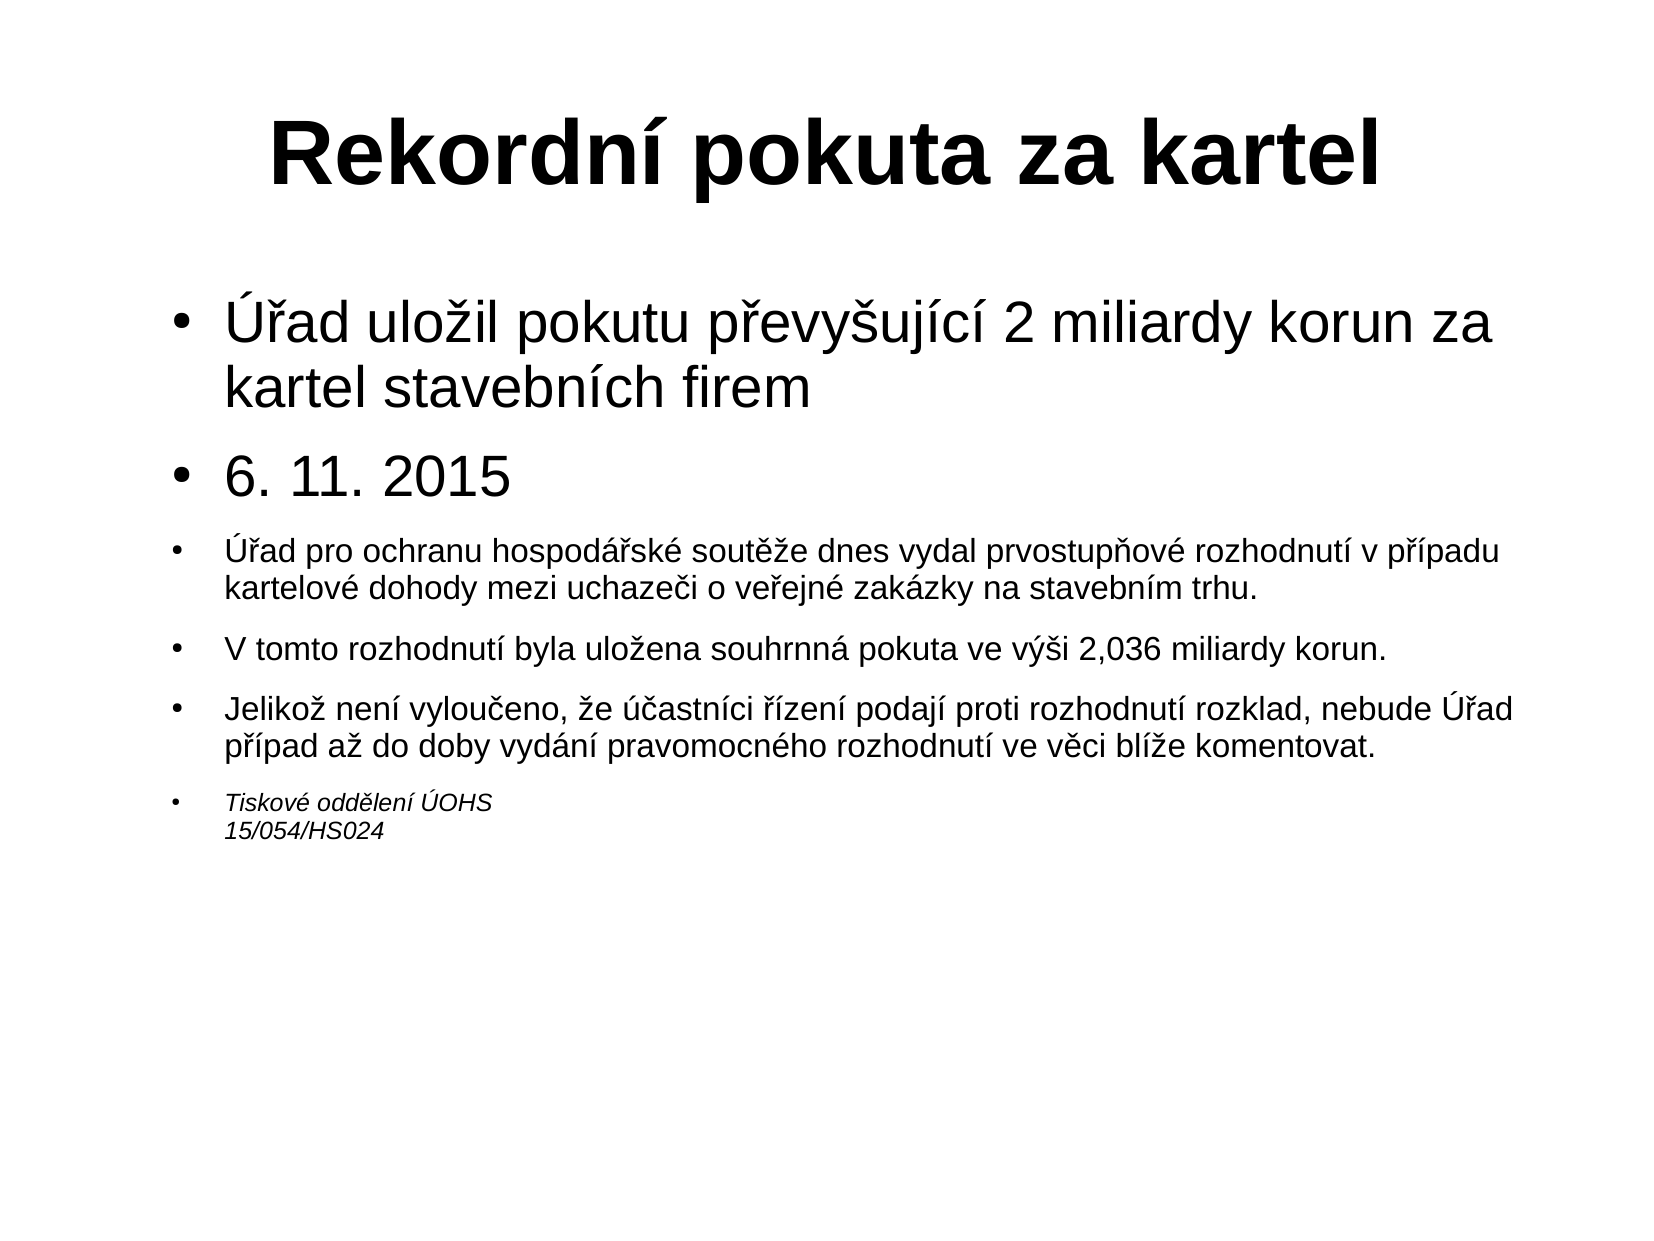

# Rekordní pokuta za kartel
Úřad uložil pokutu převyšující 2 miliardy korun za kartel stavebních firem
6. 11. 2015
Úřad pro ochranu hospodářské soutěže dnes vydal prvostupňové rozhodnutí v případu kartelové dohody mezi uchazeči o veřejné zakázky na stavebním trhu.
V tomto rozhodnutí byla uložena souhrnná pokuta ve výši 2,036 miliardy korun.
Jelikož není vyloučeno, že účastníci řízení podají proti rozhodnutí rozklad, nebude Úřad případ až do doby vydání pravomocného rozhodnutí ve věci blíže komentovat.
Tiskové oddělení ÚOHS
15/054/HS024